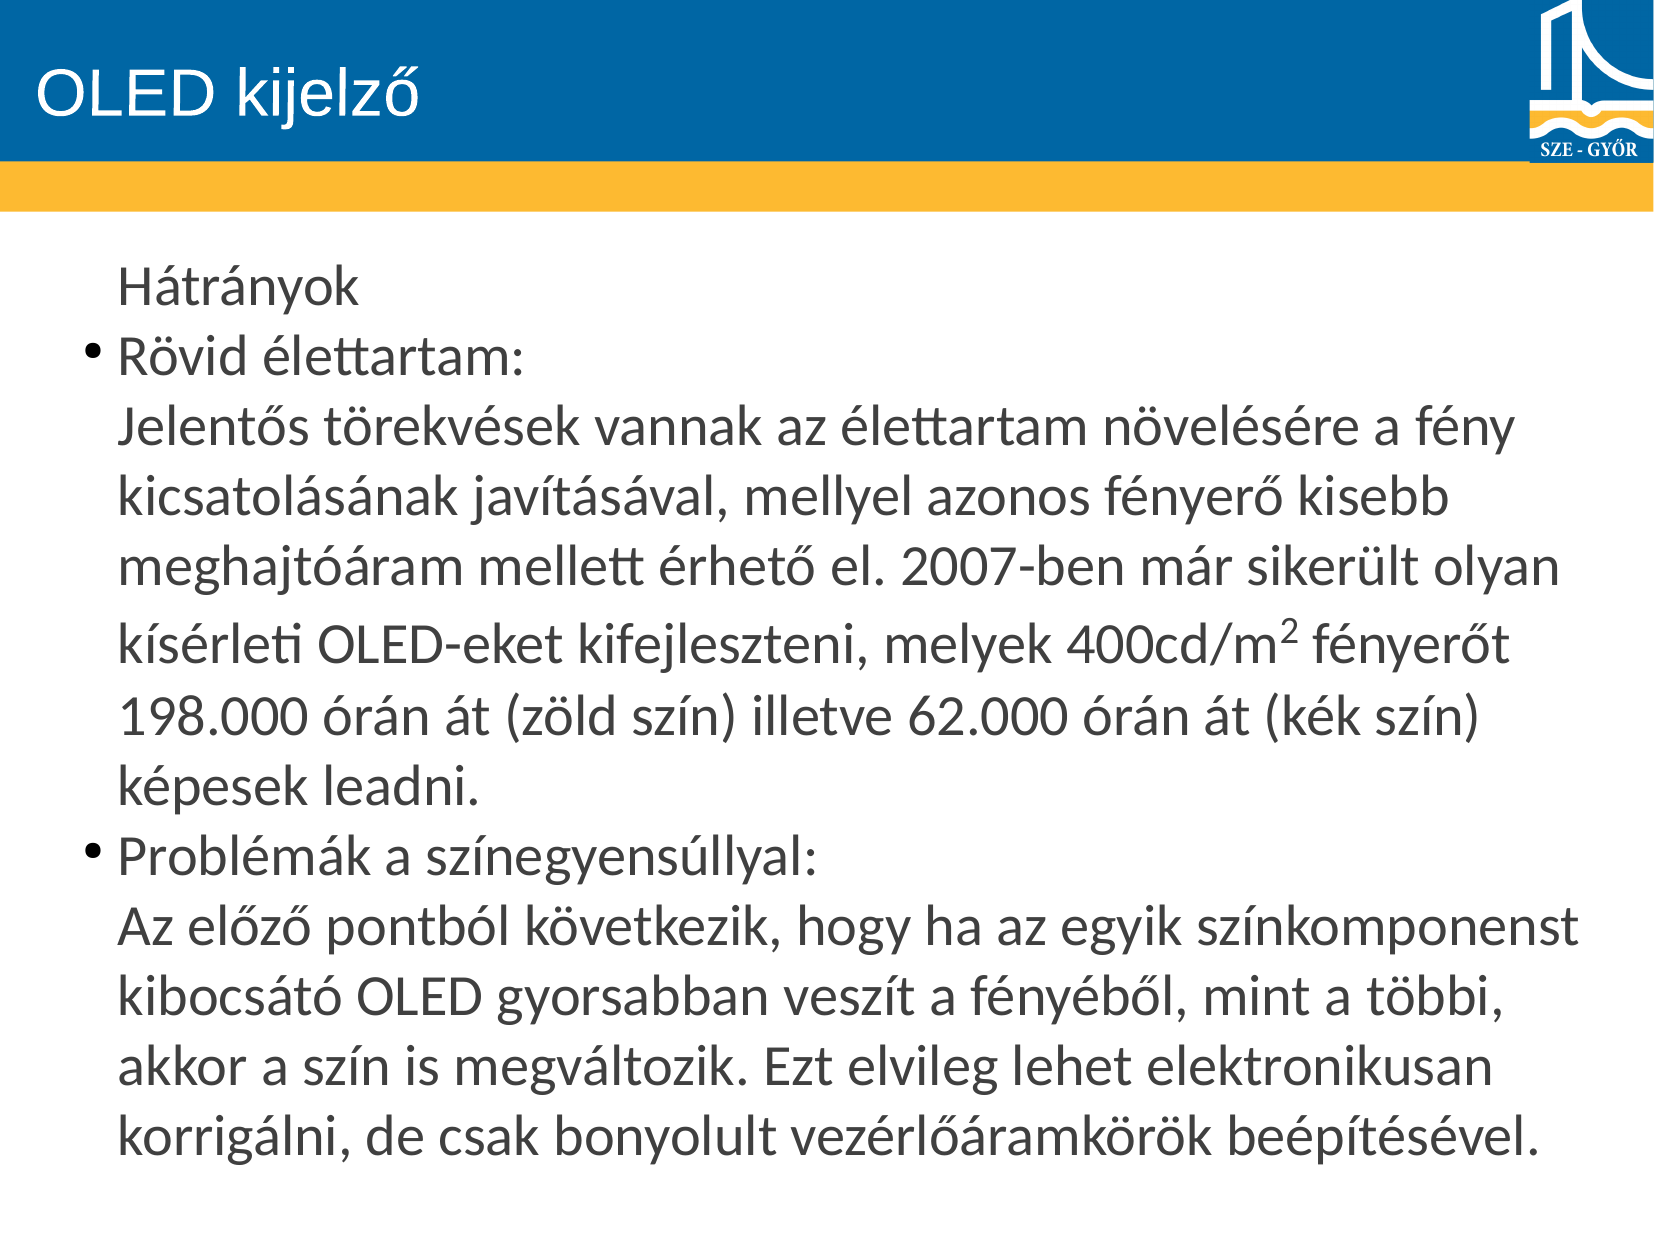

OLED kijelző
Hátrányok
Rövid élettartam:
Jelentős törekvések vannak az élettartam növelésére a fény kicsatolásának javításával, mellyel azonos fényerő kisebb meghajtóáram mellett érhető el. 2007-ben már sikerült olyan kísérleti OLED-eket kifejleszteni, melyek 400cd/m2 fényerőt 198.000 órán át (zöld szín) illetve 62.000 órán át (kék szín) képesek leadni.
Problémák a színegyensúllyal:
Az előző pontból következik, hogy ha az egyik színkomponenst kibocsátó OLED gyorsabban veszít a fényéből, mint a többi, akkor a szín is megváltozik. Ezt elvileg lehet elektronikusan korrigálni, de csak bonyolult vezérlőáramkörök beépítésével.